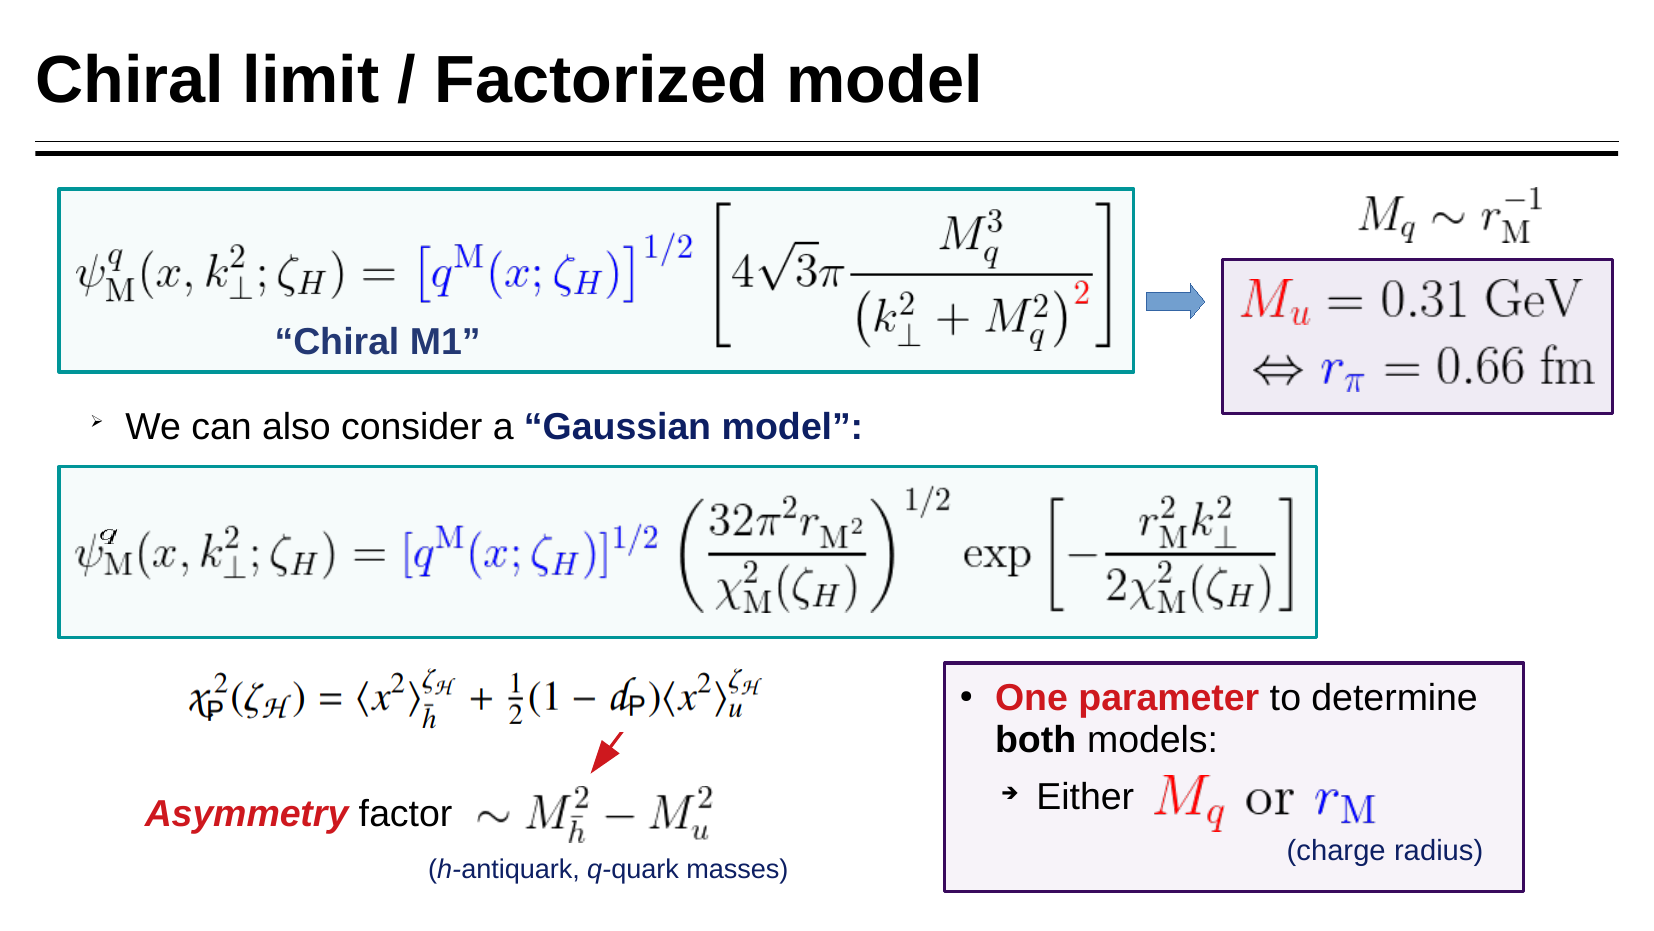

Chiral limit / Factorized model
“Chiral M1”
We can also consider a “Gaussian model”:
One parameter to determine both models:
Either
Asymmetry factor
(charge radius)
(h-antiquark, q-quark masses)